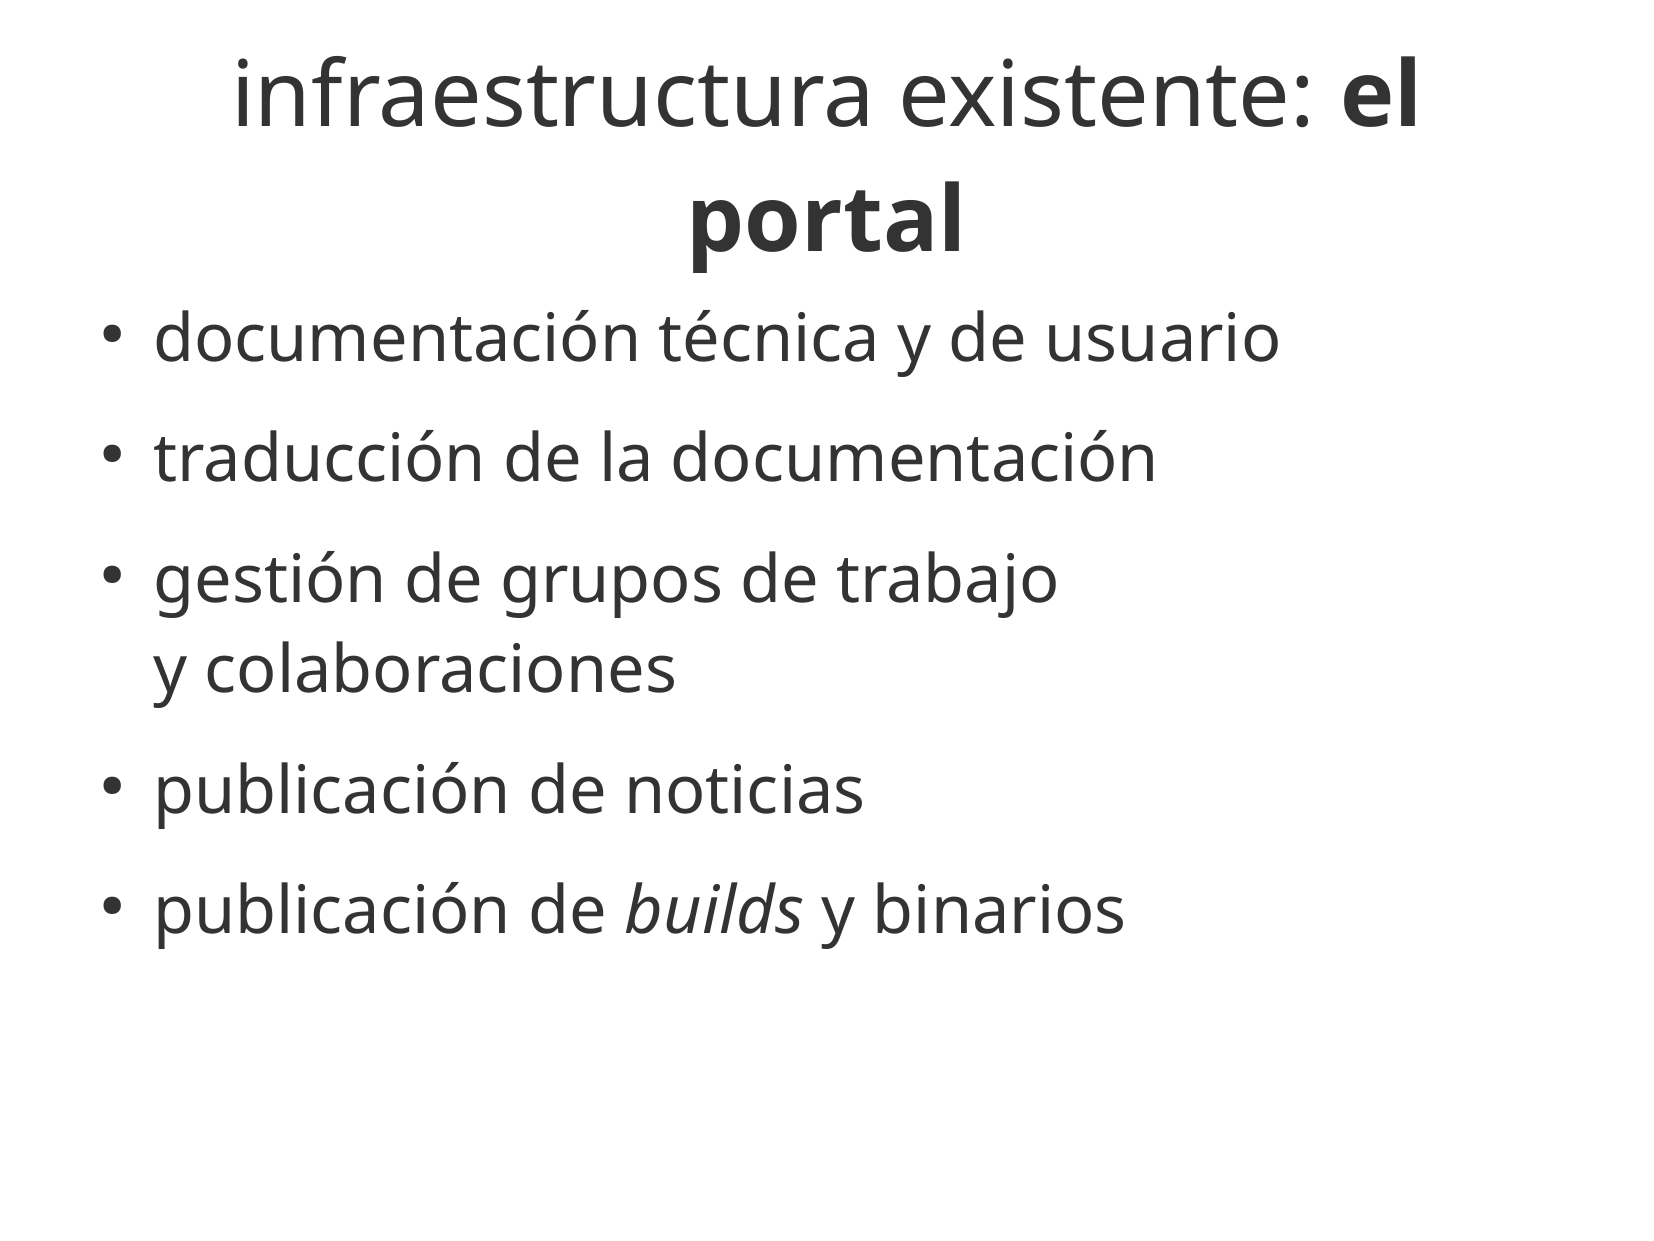

# infraestructura existente: el portal
documentación técnica y de usuario
traducción de la documentación
gestión de grupos de trabajo
y colaboraciones
publicación de noticias
publicación de builds y binarios